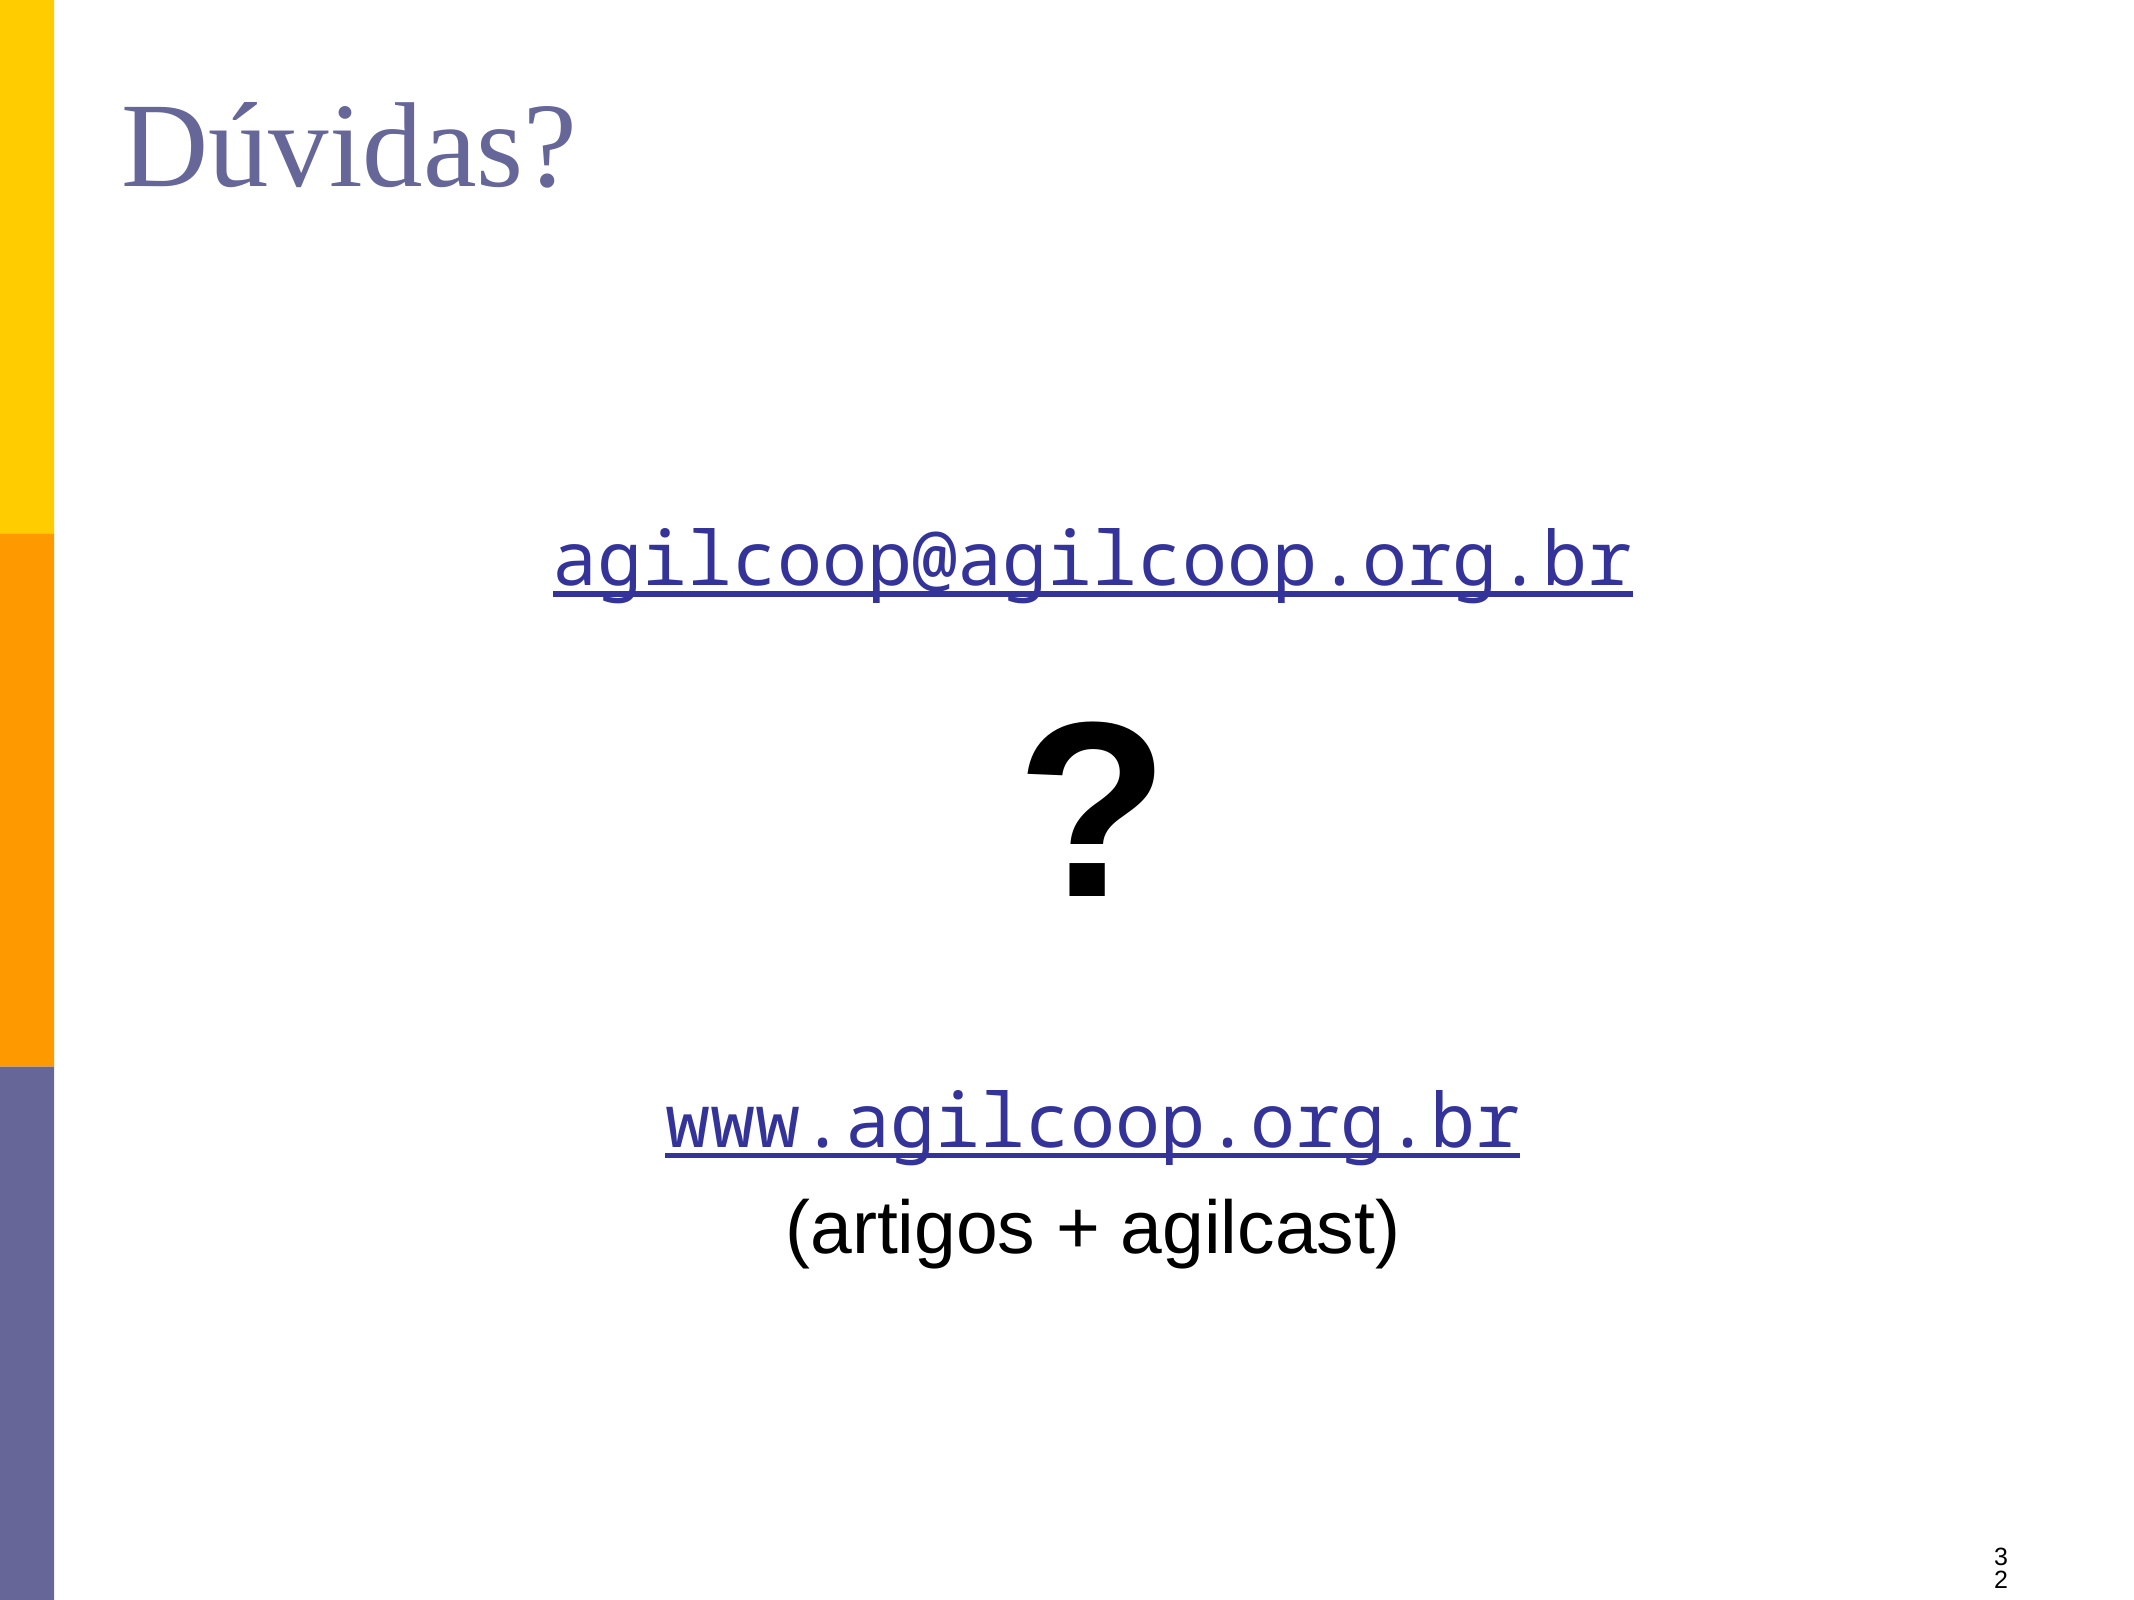

# Dúvidas?
agilcoop@agilcoop.org.br
?
www.agilcoop.org.br
(artigos + agilcast)
32